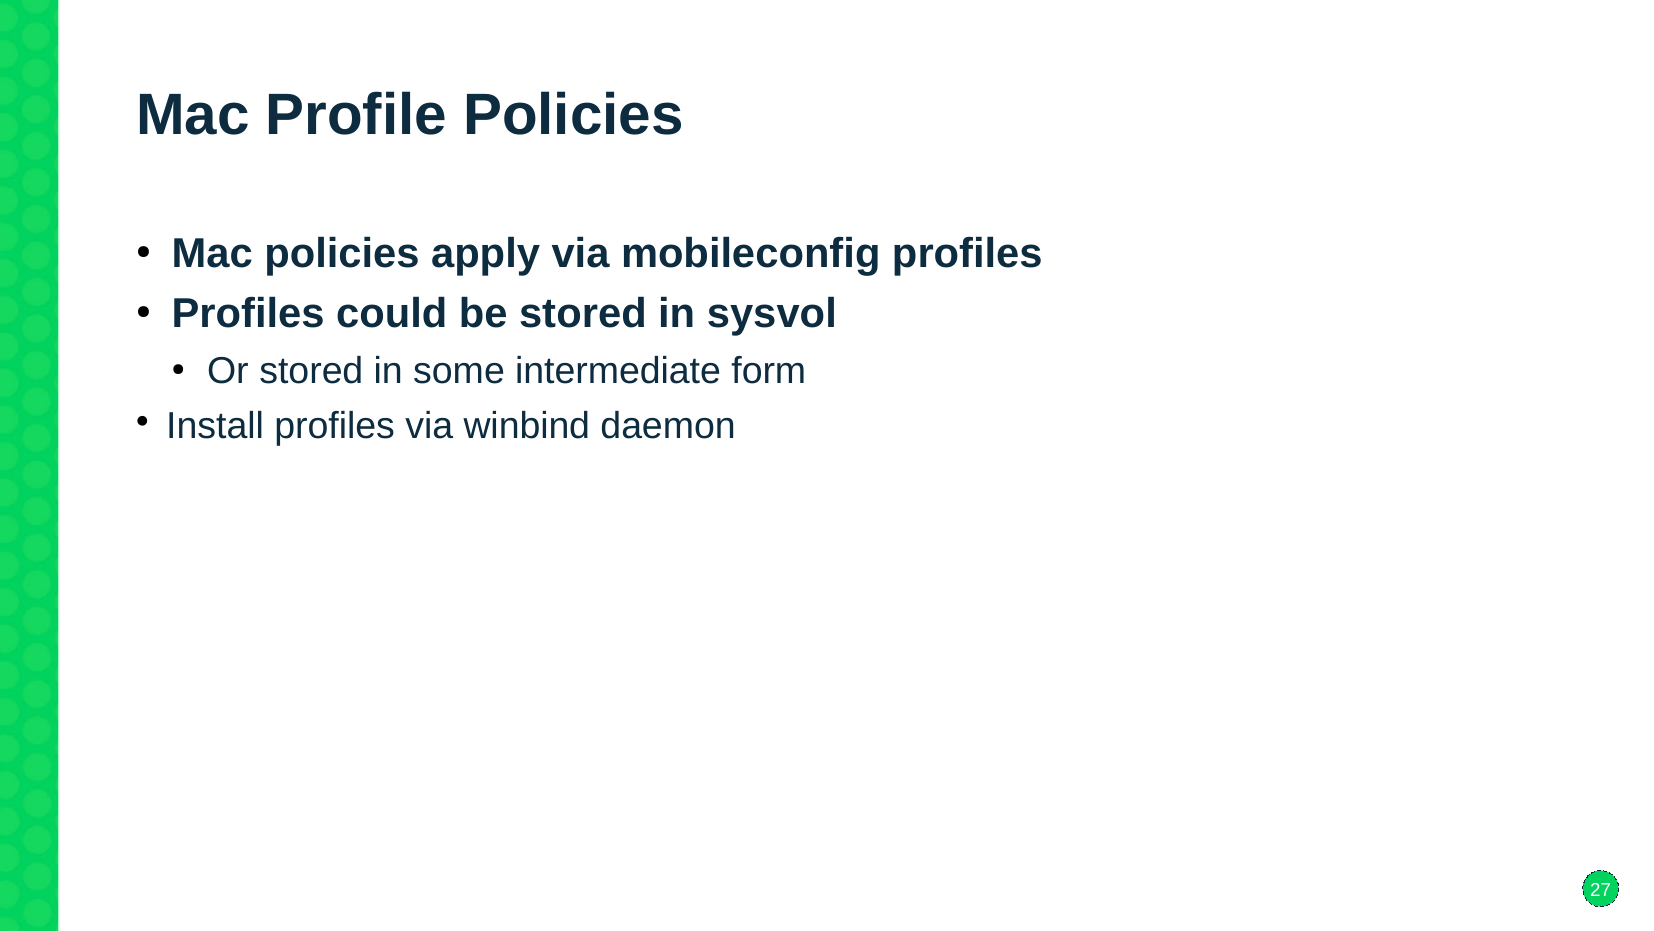

# Mac Profile Policies
Mac policies apply via mobileconfig profiles
Profiles could be stored in sysvol
Or stored in some intermediate form
Install profiles via winbind daemon
27